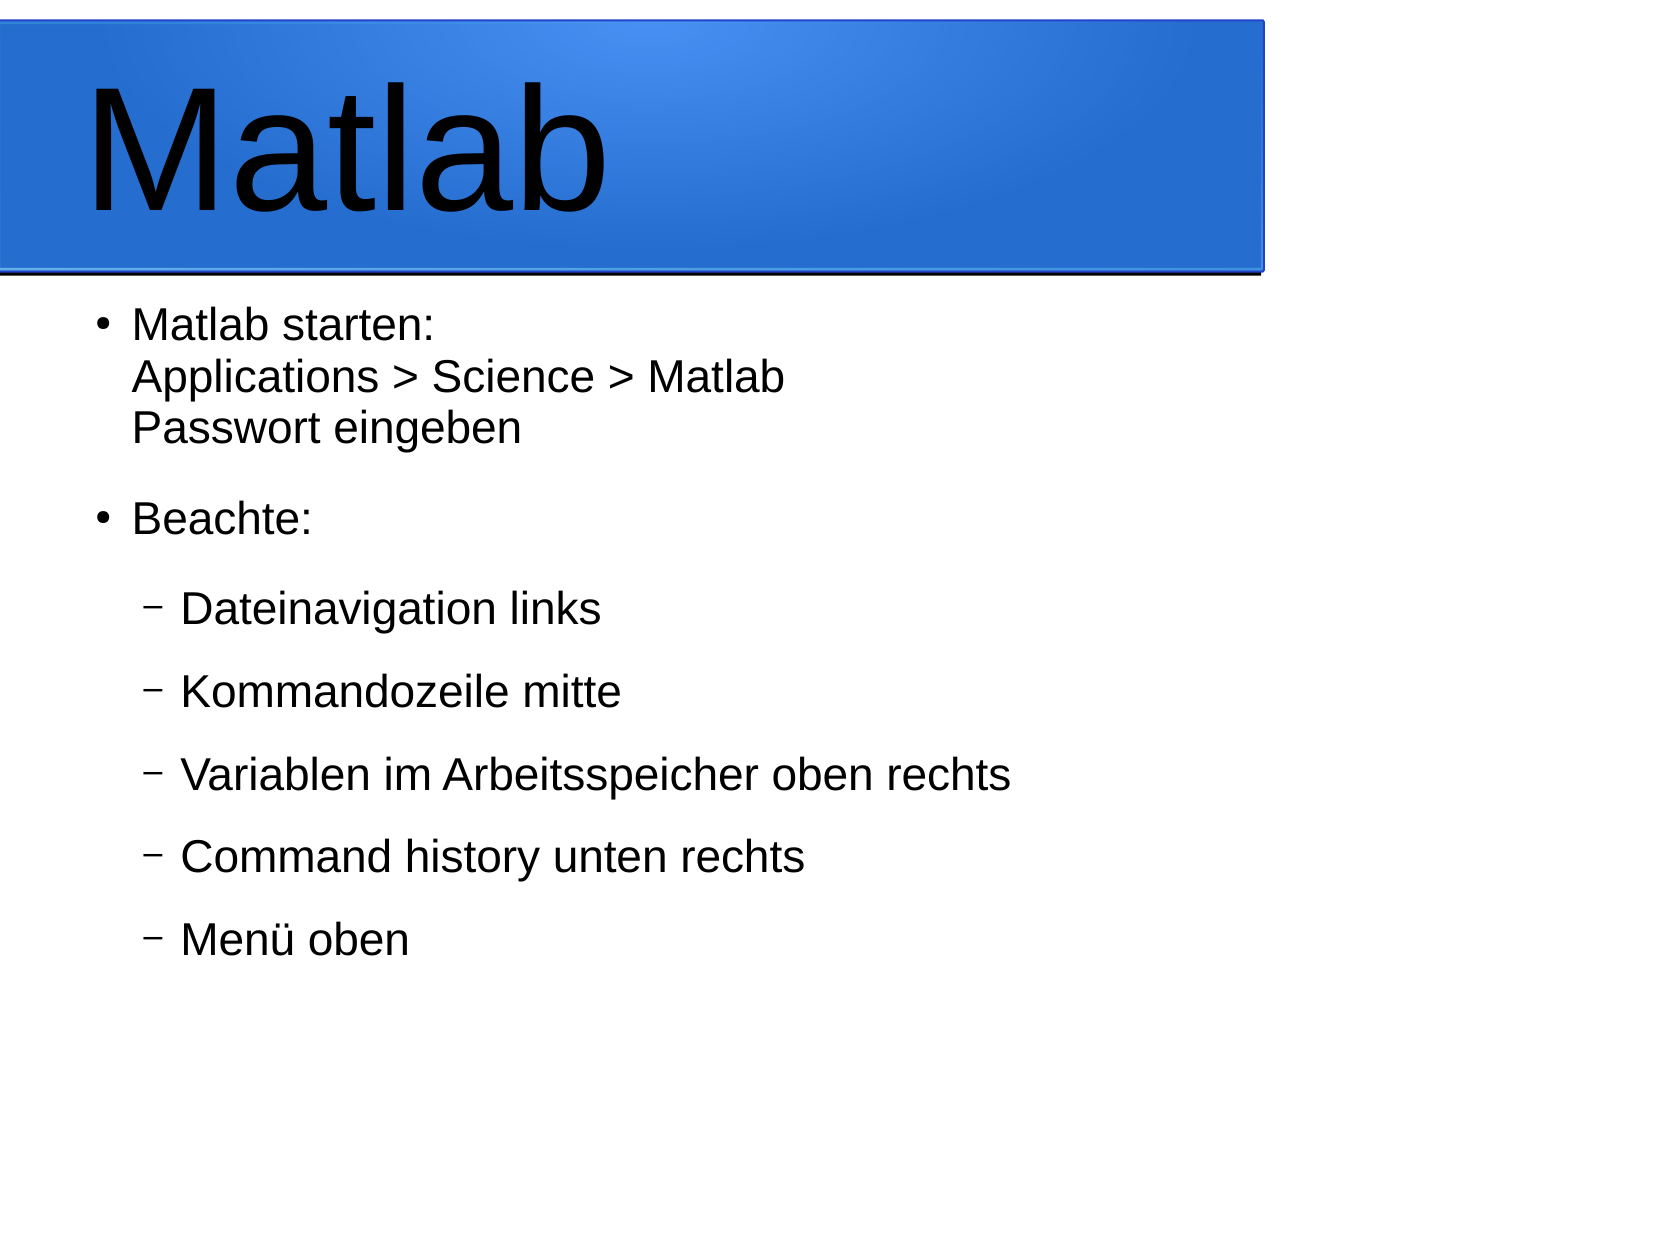

# Matlab
Matlab starten:
Applications > Science > Matlab
Passwort eingeben
Beachte:
Dateinavigation links
Kommandozeile mitte
Variablen im Arbeitsspeicher oben rechts
Command history unten rechts
Menü oben